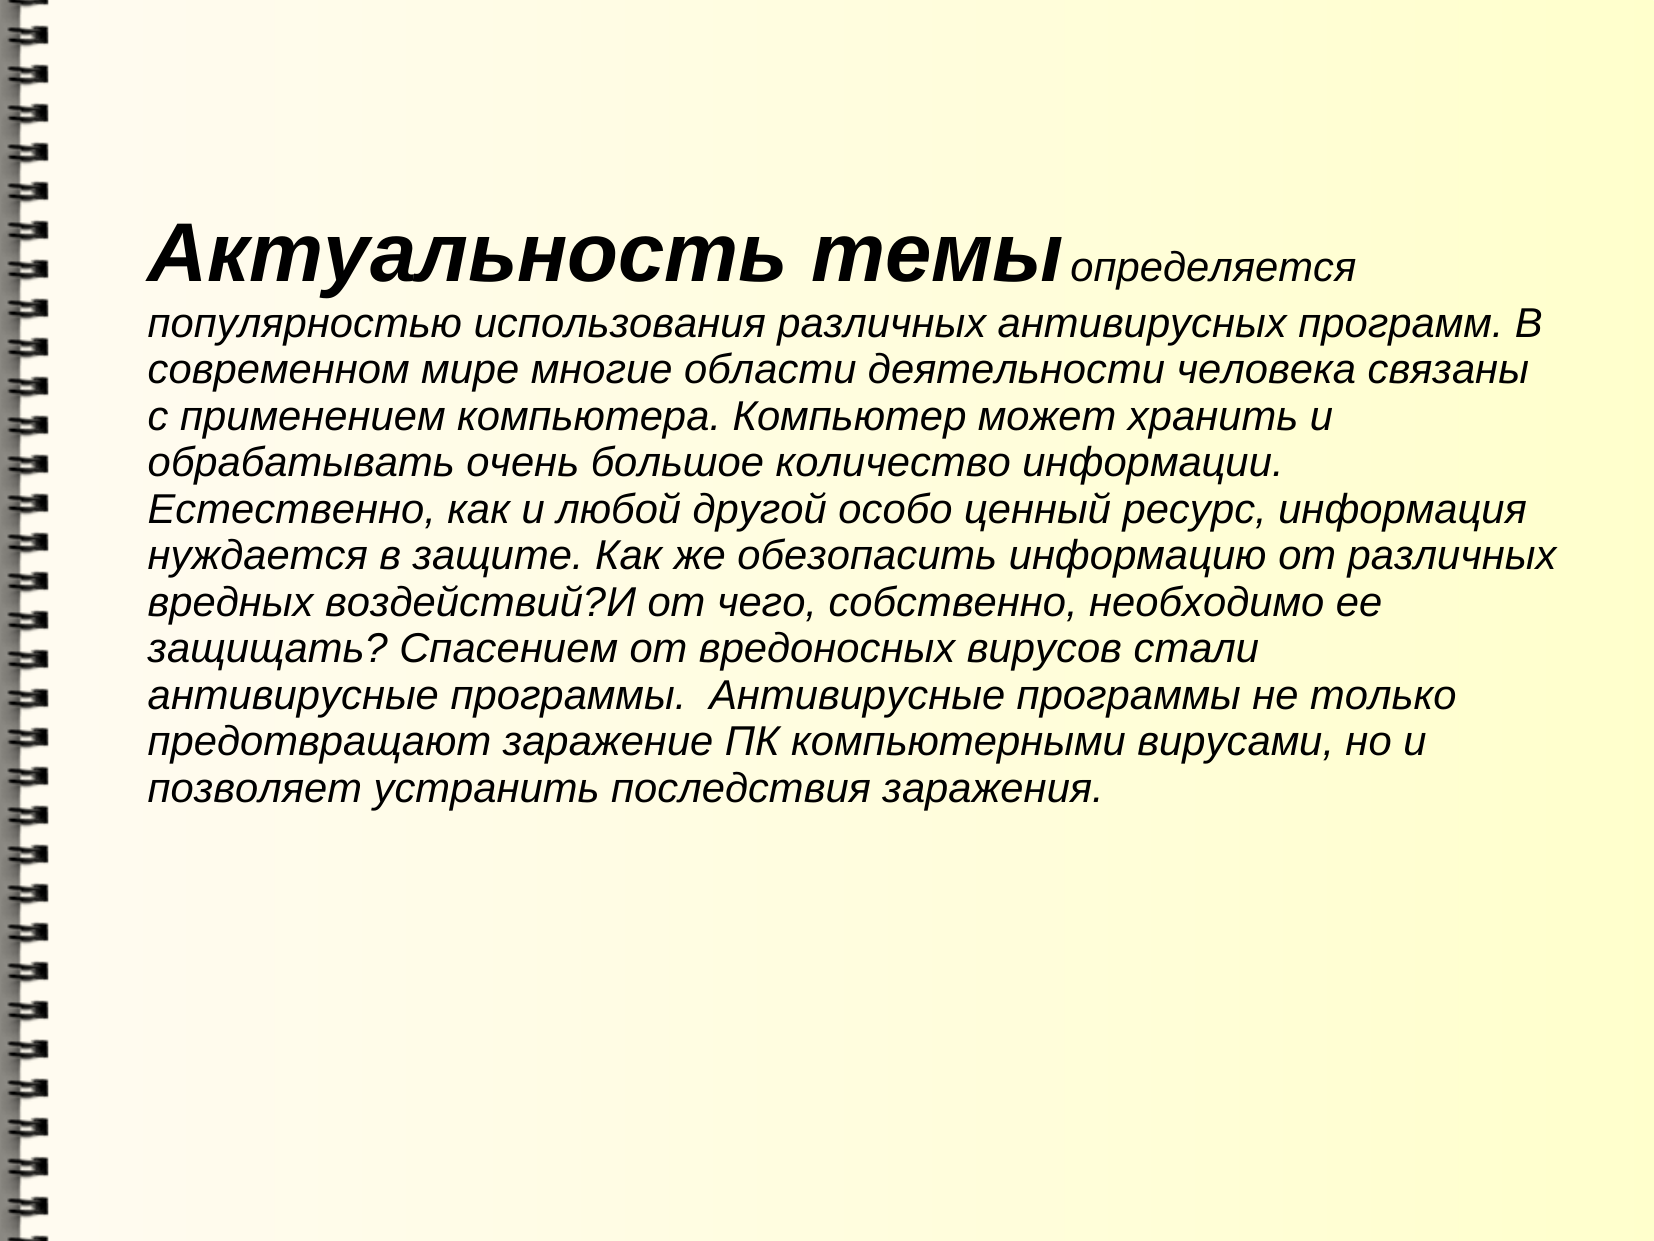

# Актуальность темы определяется популярностью использования различных антивирусных программ. В современном мире многие области деятельности человека связаны с применением компьютера. Компьютер может хранить и обрабатывать очень большое количество информации. Естественно, как и любой другой особо ценный ресурс, информация нуждается в защите. Как же обезопасить информацию от различных вредных воздействий?И от чего, собственно, необходимо ее защищать? Спасением от вредоносных вирусов стали антивирусные программы. Антивирусные программы не только предотвращают заражение ПК компьютерными вирусами, но и позволяет устранить последствия заражения.